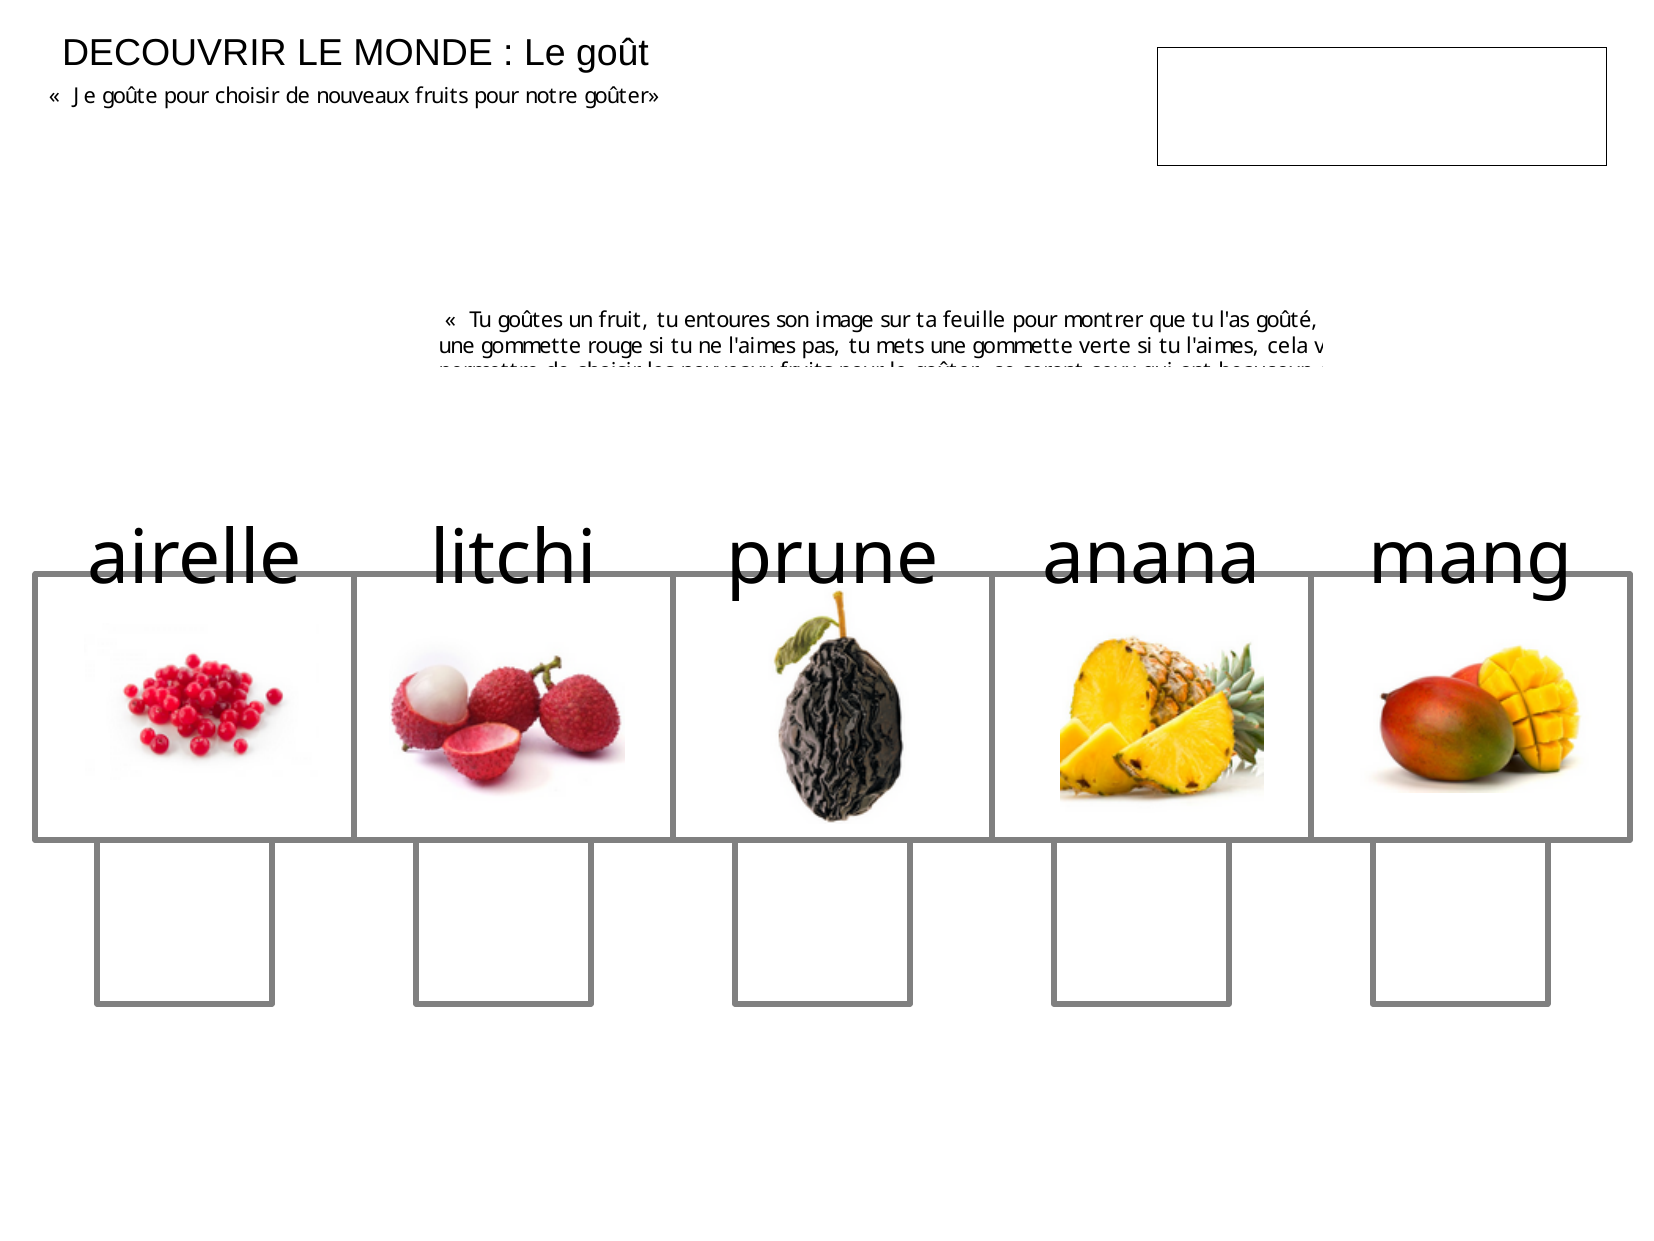

DECOUVRIR LE MONDE : Le goût
airelle
litchi
pruneau
ananas
mangue